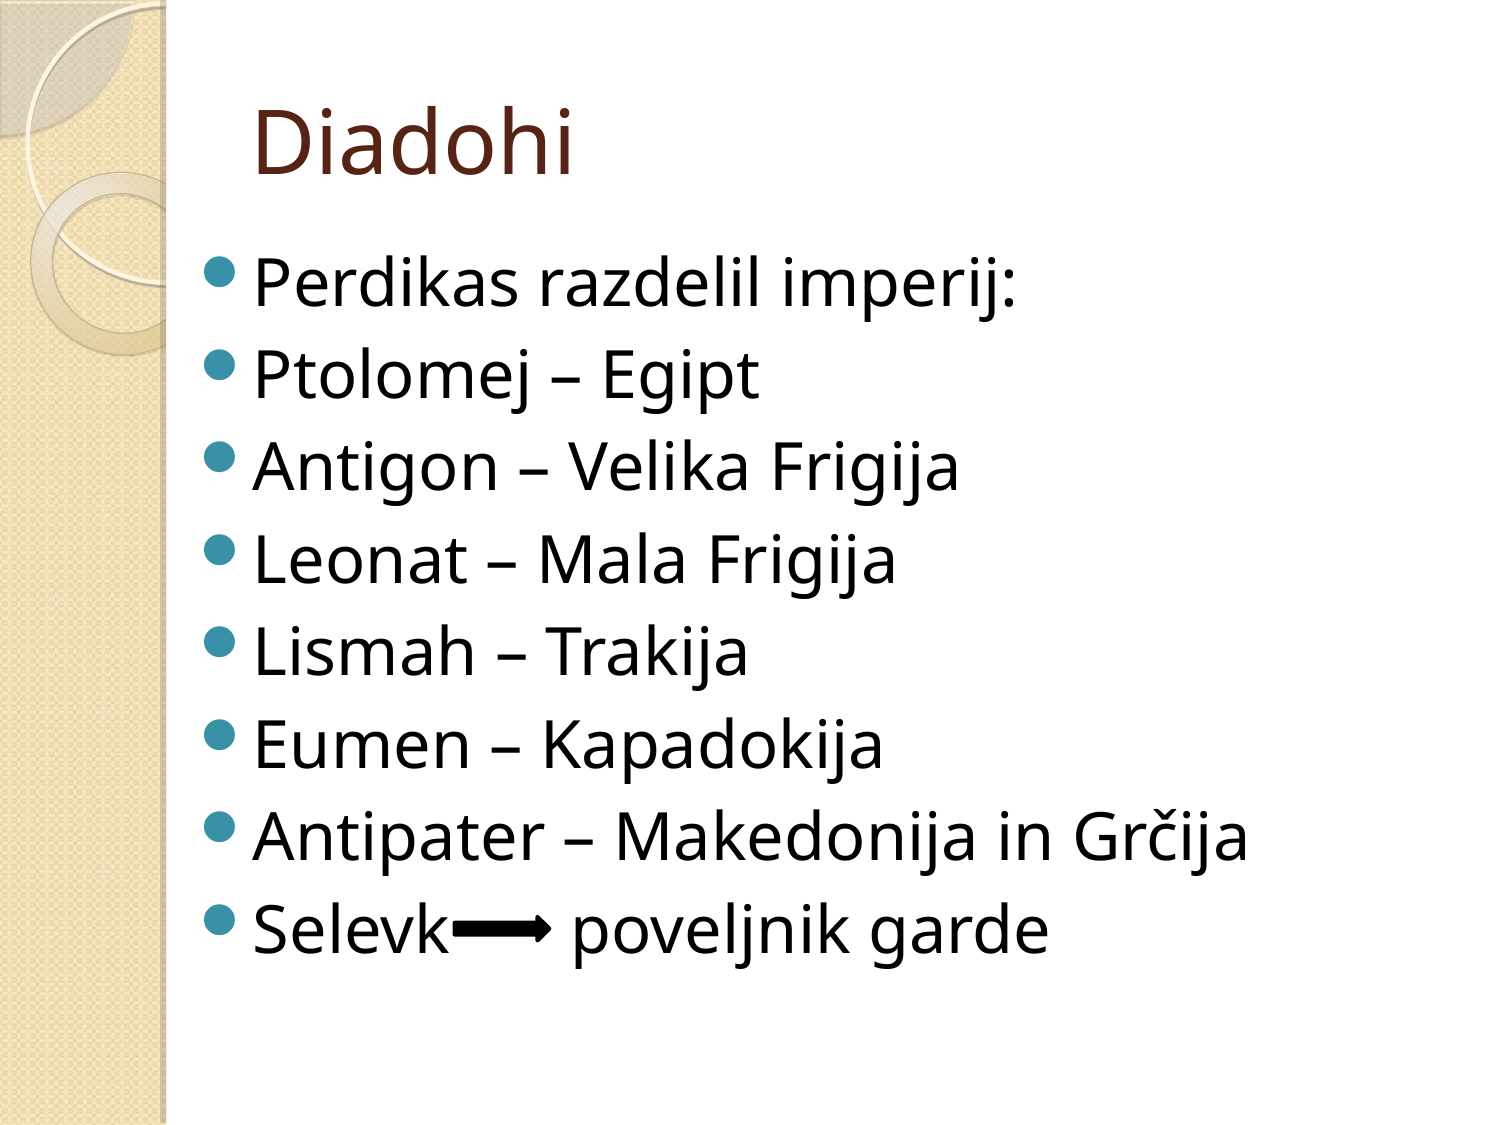

# Diadohi
Perdikas razdelil imperij:
Ptolomej – Egipt
Antigon – Velika Frigija
Leonat – Mala Frigija
Lismah – Trakija
Eumen – Kapadokija
Antipater – Makedonija in Grčija
Selevk poveljnik garde